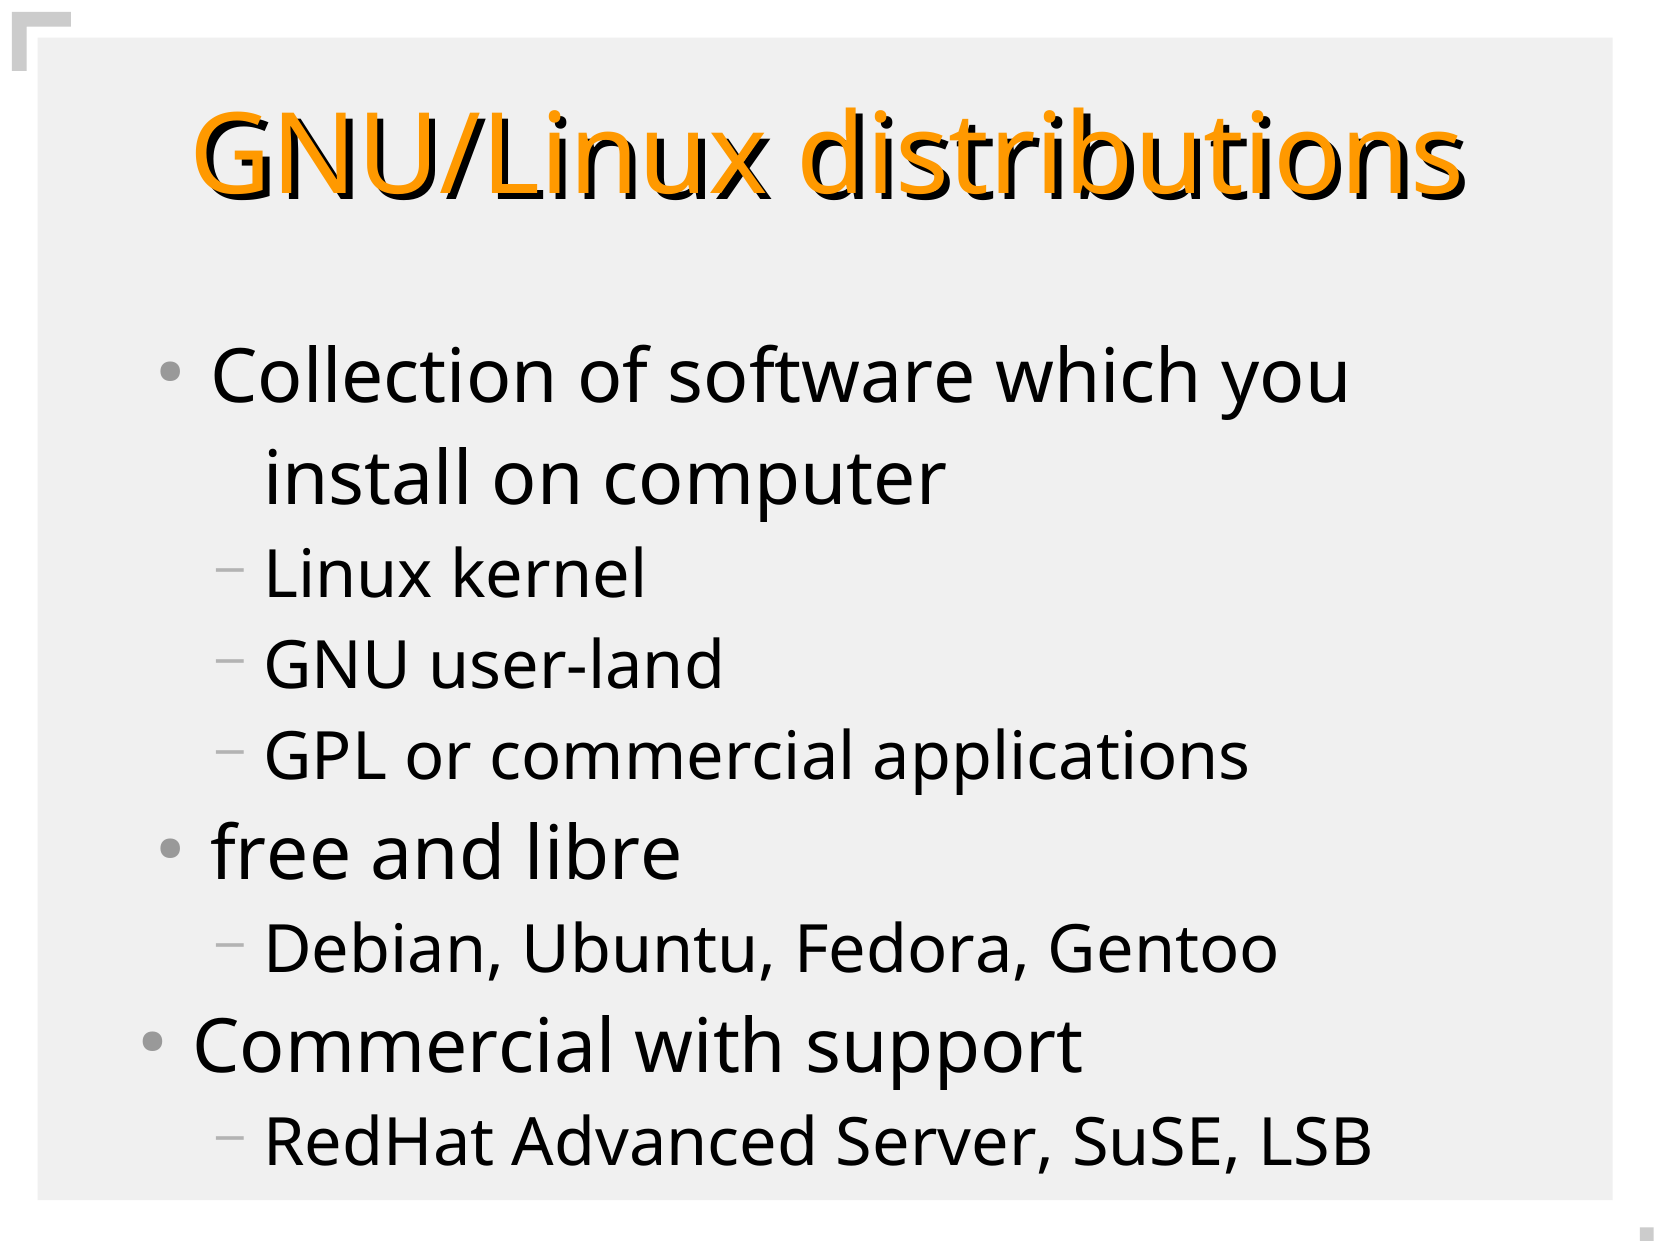

# GNU/Linux distributions
Collection of software which you install on computer
Linux kernel
GNU user-land
GPL or commercial applications
free and libre
Debian, Ubuntu, Fedora, Gentoo
Commercial with support
RedHat Advanced Server, SuSE, LSB